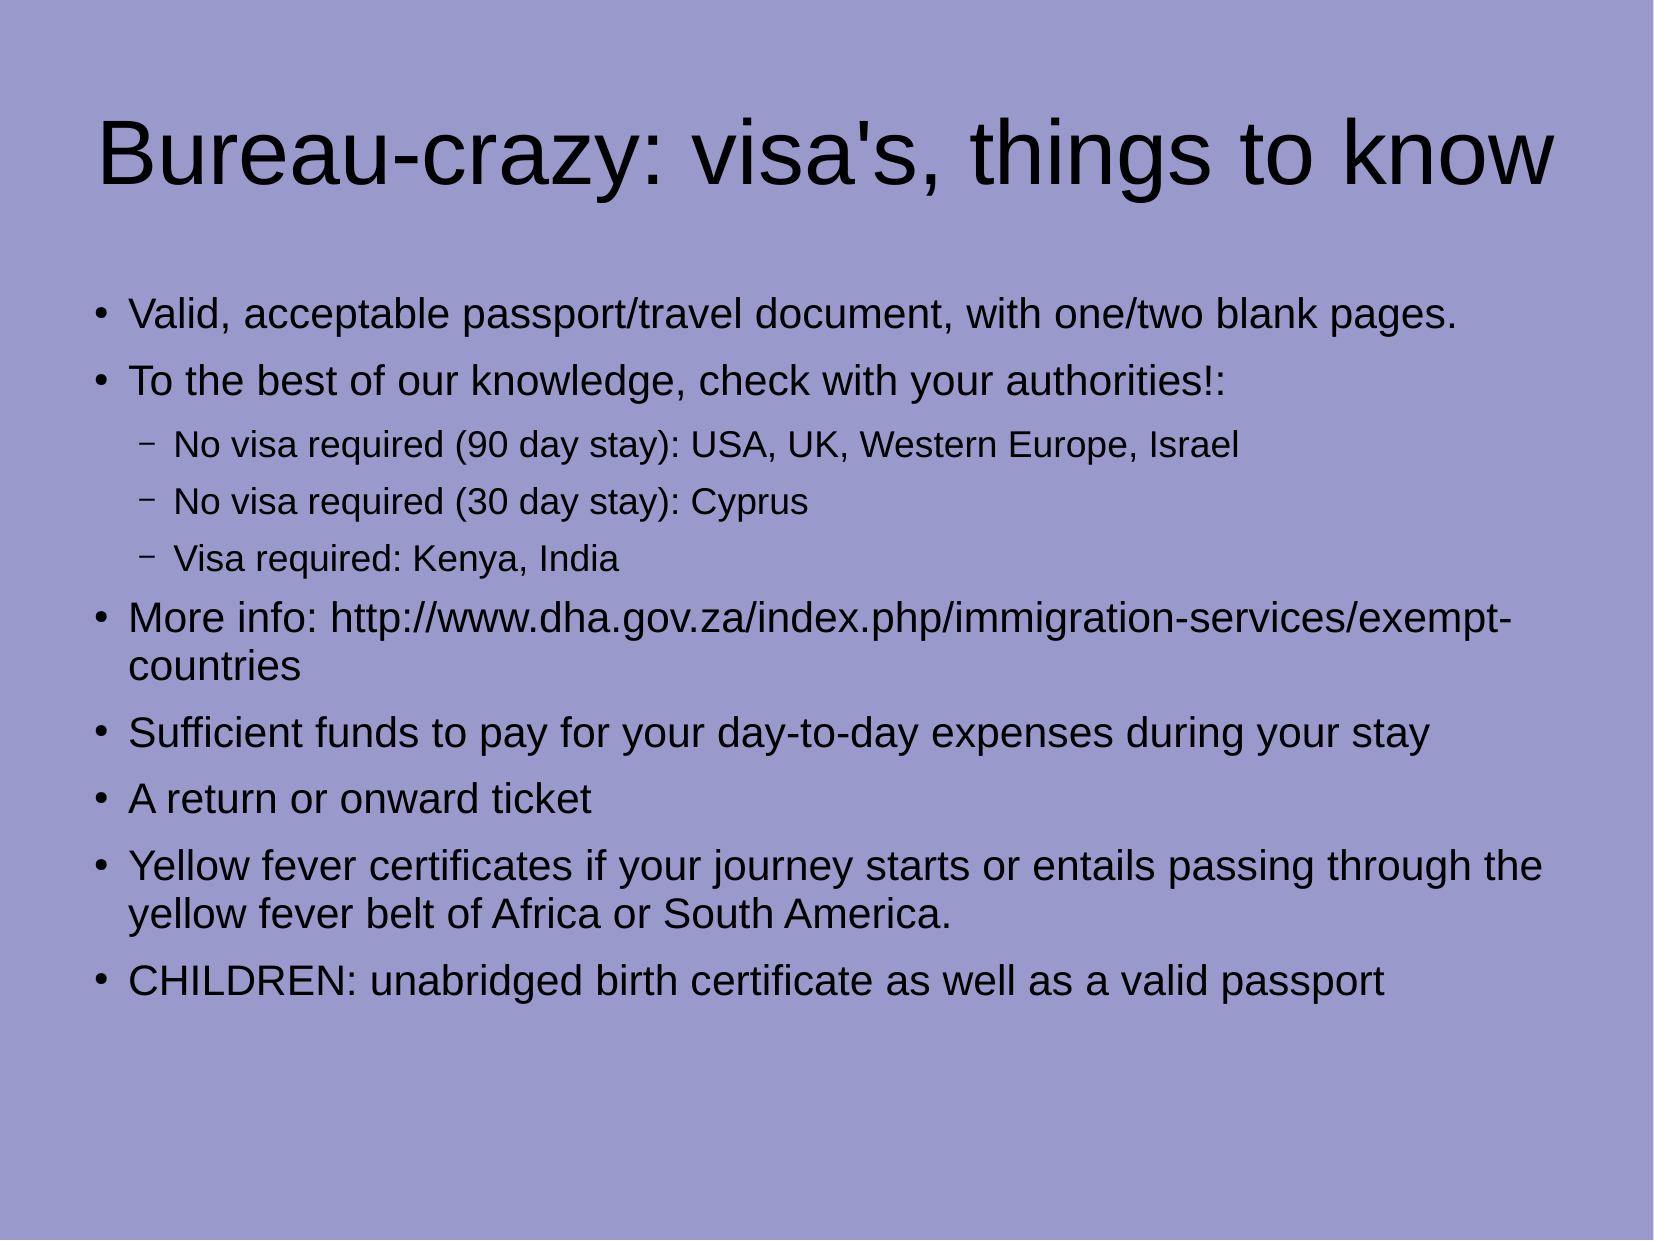

# Bureau-crazy: visa's, things to know
Valid, acceptable passport/travel document, with one/two blank pages.
To the best of our knowledge, check with your authorities!:
No visa required (90 day stay): USA, UK, Western Europe, Israel
No visa required (30 day stay): Cyprus
Visa required: Kenya, India
More info: http://www.dha.gov.za/index.php/immigration-services/exempt-countries
Sufficient funds to pay for your day-to-day expenses during your stay
A return or onward ticket
Yellow fever certificates if your journey starts or entails passing through the yellow fever belt of Africa or South America.
CHILDREN: unabridged birth certificate as well as a valid passport